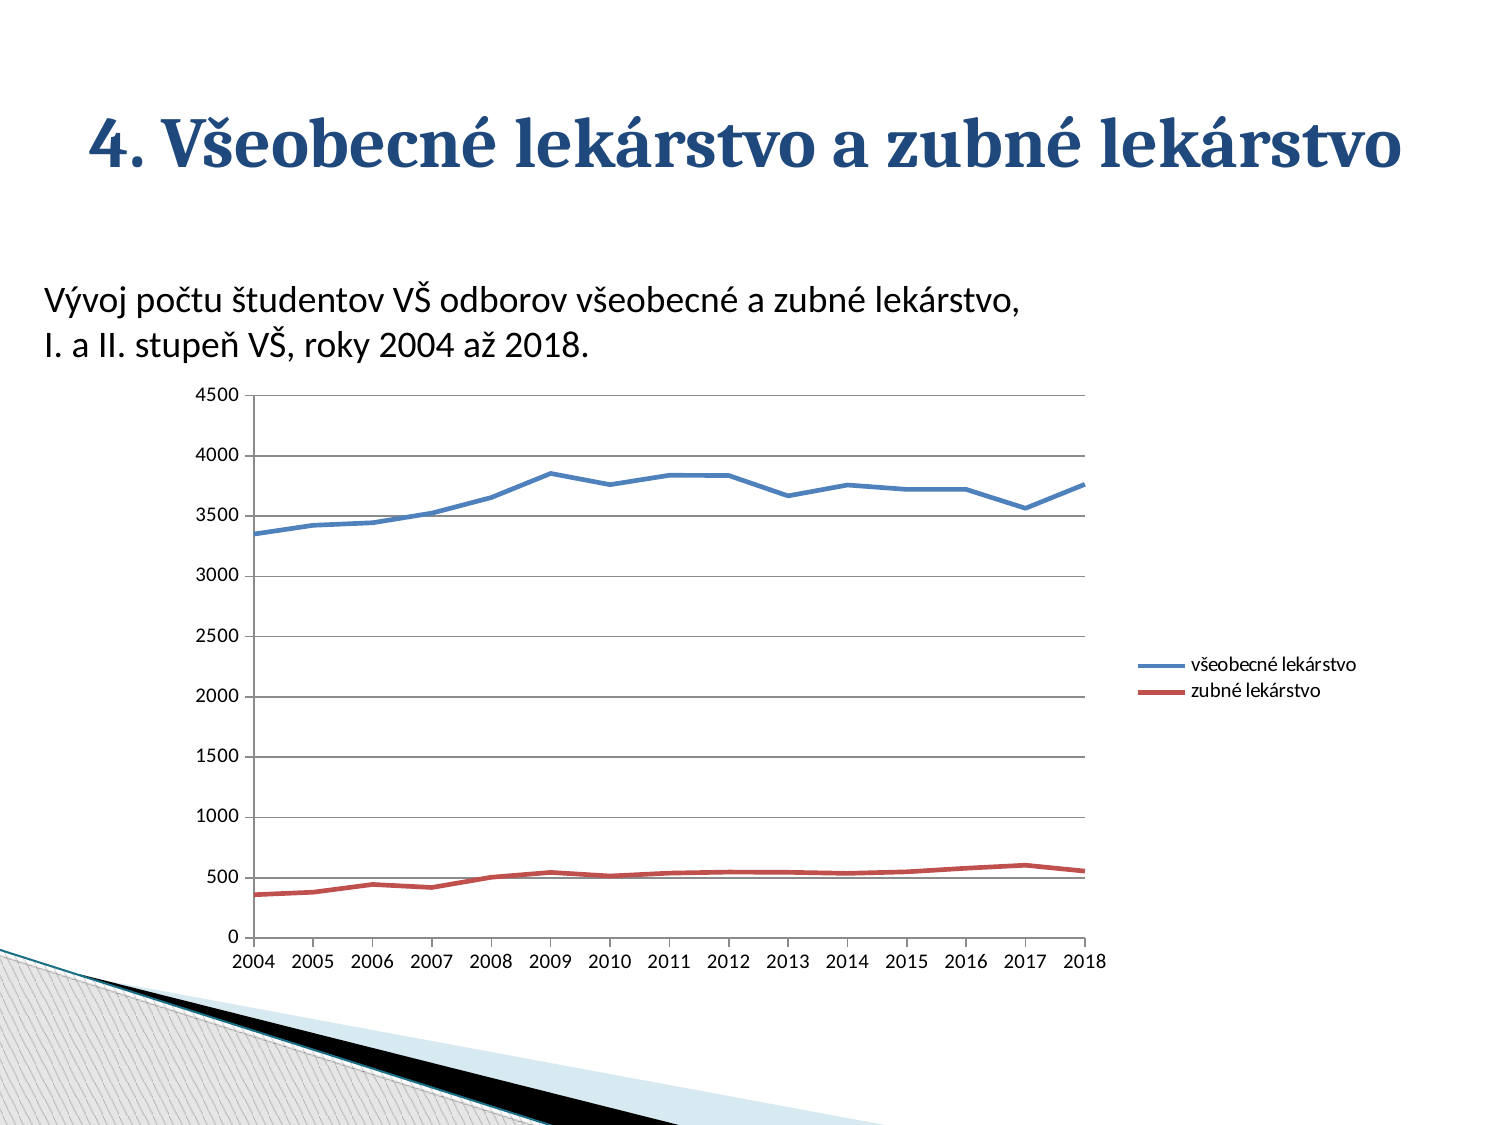

# 4. Všeobecné lekárstvo a zubné lekárstvo
Vývoj počtu študentov VŠ odborov všeobecné a zubné lekárstvo,
I. a II. stupeň VŠ, roky 2004 až 2018.
### Chart
| Category | všeobecné lekárstvo | zubné lekárstvo |
|---|---|---|
| 2004 | 3351.0 | 359.0 |
| 2005 | 3424.0 | 380.0 |
| 2006 | 3445.0 | 444.0 |
| 2007 | 3525.0 | 419.0 |
| 2008 | 3654.0 | 504.0 |
| 2009 | 3854.0 | 544.0 |
| 2010 | 3761.0 | 514.0 |
| 2011 | 3839.0 | 538.0 |
| 2012 | 3837.0 | 547.0 |
| 2013 | 3668.0 | 545.0 |
| 2014 | 3758.0 | 536.0 |
| 2015 | 3722.0 | 549.0 |
| 2016 | 3722.0 | 579.0 |
| 2017 | 3565.0 | 604.0 |
| 2018 | 3764.0 | 555.0 |